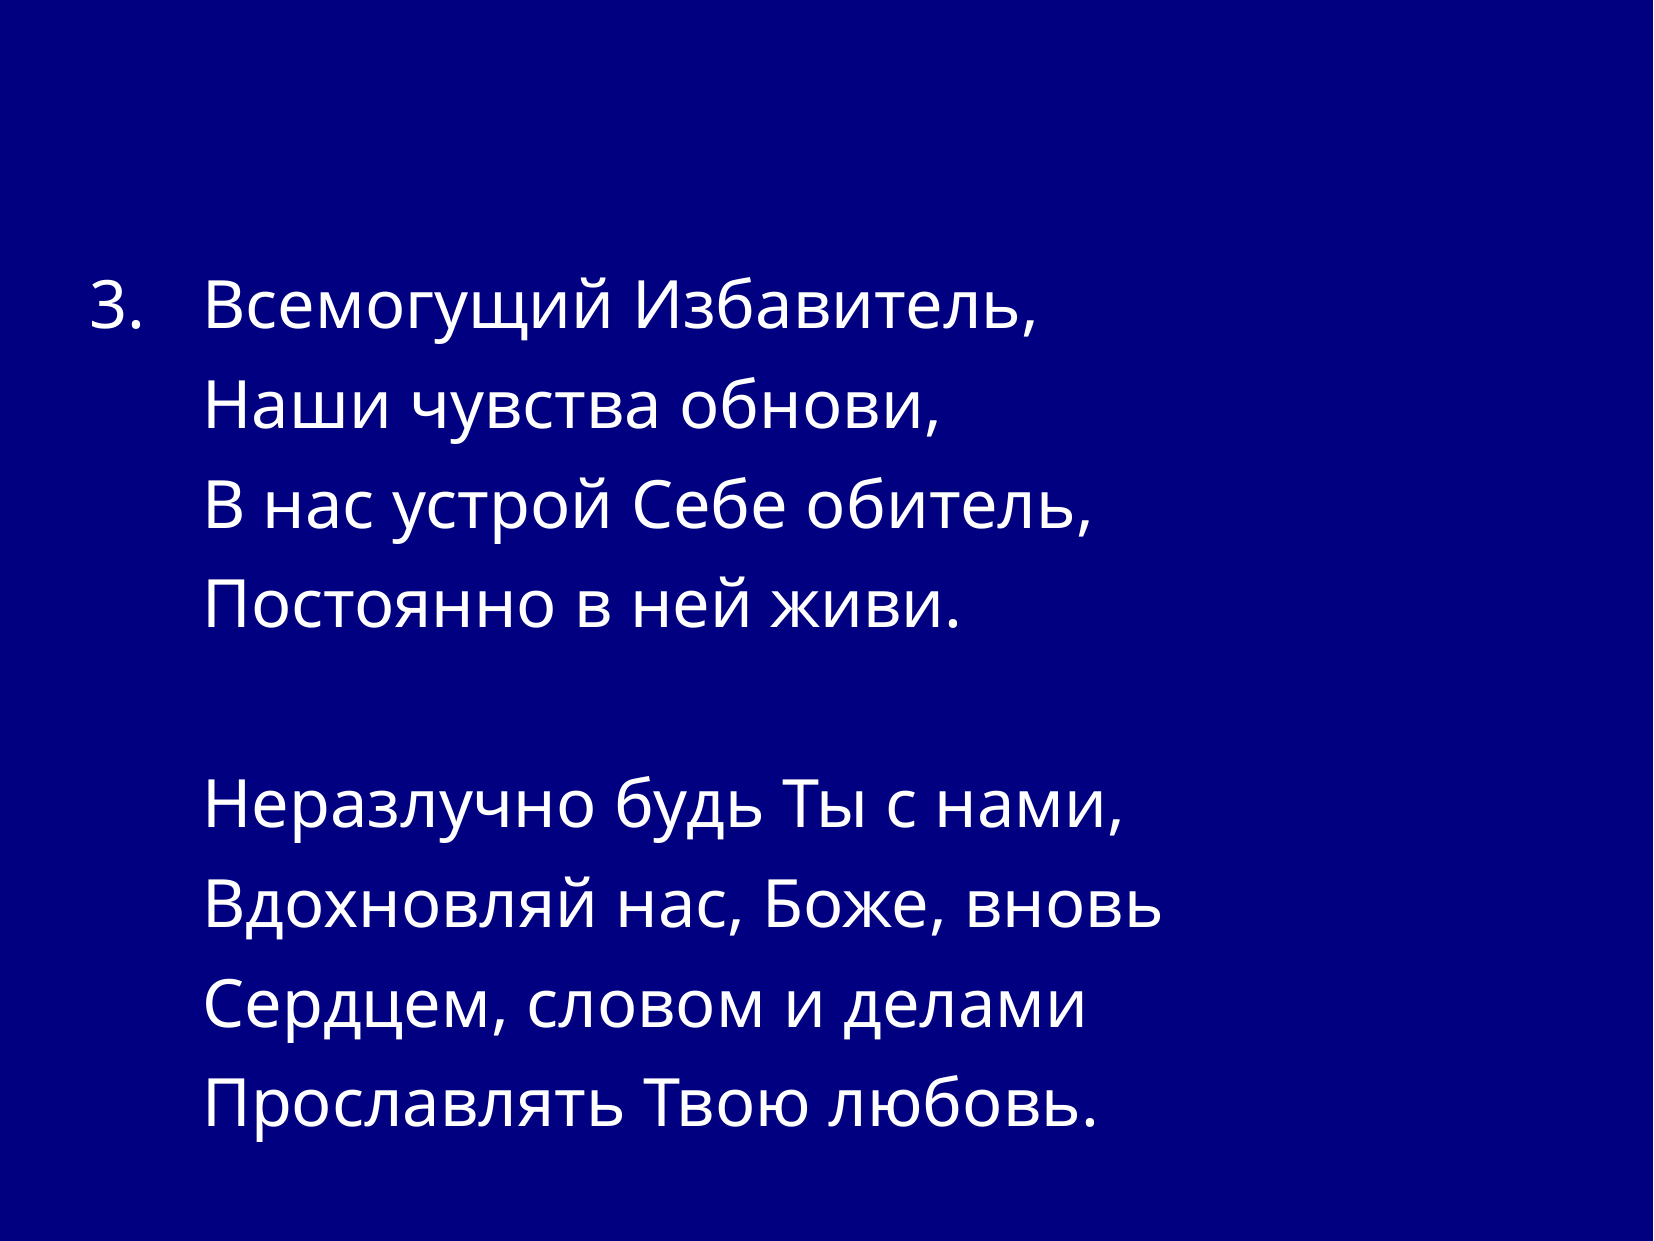

3.	Всемогущий Избавитель,
	Наши чувства обнови,
	В нас устрой Себе обитель,
	Постоянно в ней живи.
	Неразлучно будь Ты с нами,
	Вдохновляй нас, Боже, вновь
	Сердцем, словом и делами
	Прославлять Твою любовь.